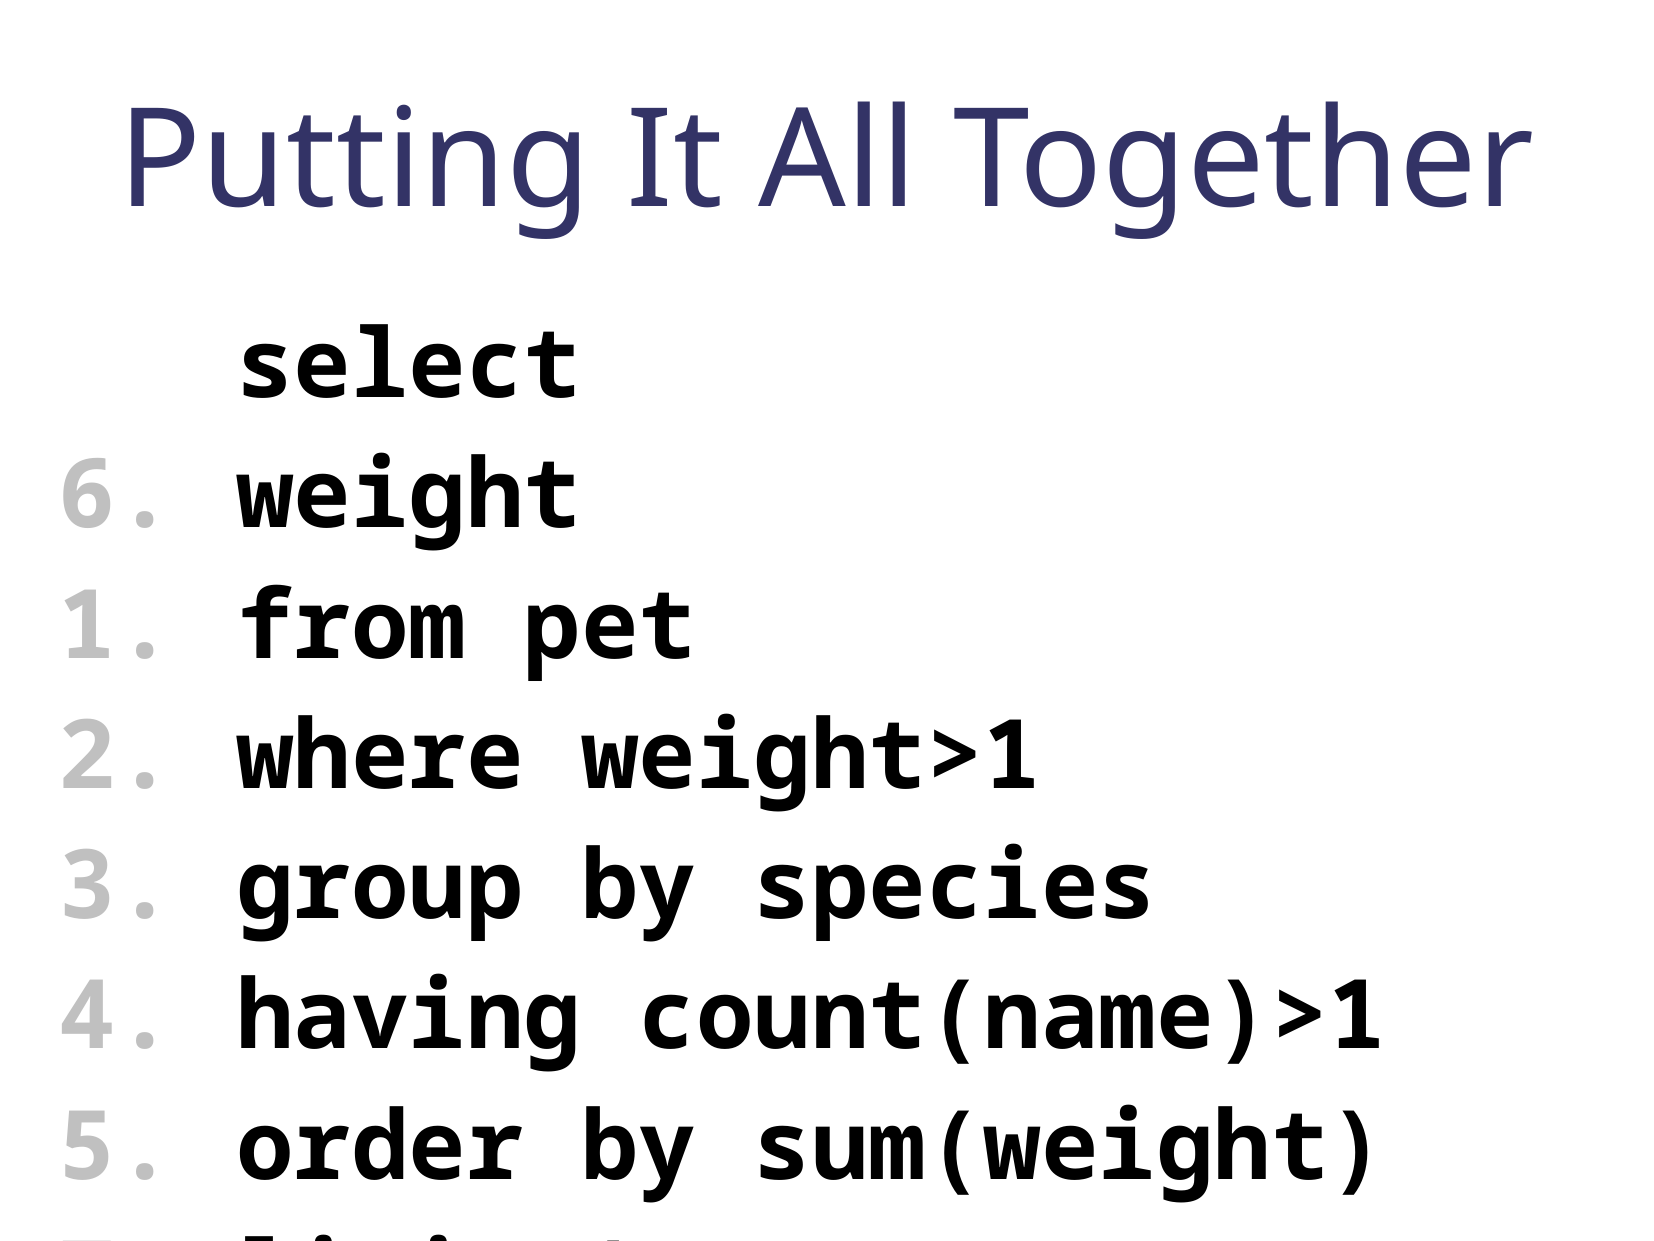

# Putting It All Together
6.
1.
2.
3.
4.
5.
7.
select
weight
from pet
where
group by
having
order by
limit 1;
 weight>1
 species
 count(name)>1
 sum(weight)